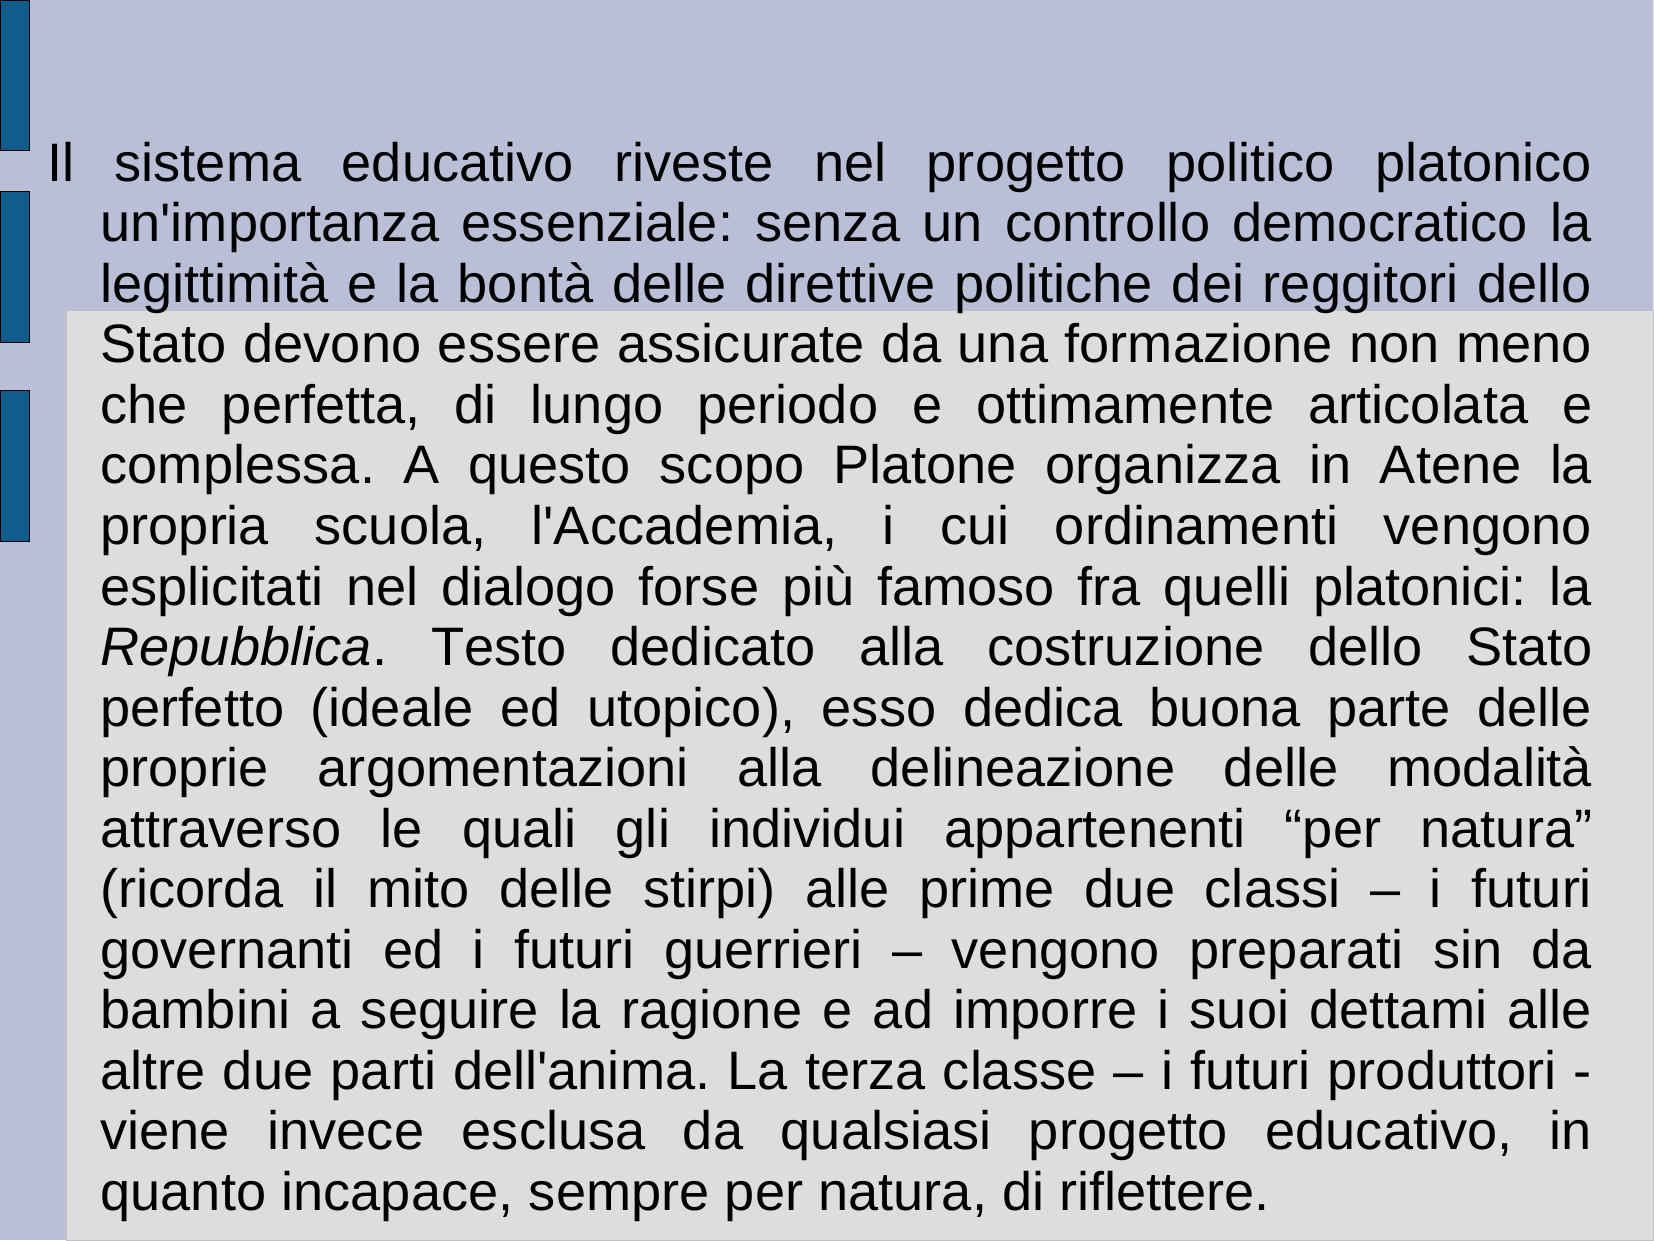

#
Il sistema educativo riveste nel progetto politico platonico un'importanza essenziale: senza un controllo democratico la legittimità e la bontà delle direttive politiche dei reggitori dello Stato devono essere assicurate da una formazione non meno che perfetta, di lungo periodo e ottimamente articolata e complessa. A questo scopo Platone organizza in Atene la propria scuola, l'Accademia, i cui ordinamenti vengono esplicitati nel dialogo forse più famoso fra quelli platonici: la Repubblica. Testo dedicato alla costruzione dello Stato perfetto (ideale ed utopico), esso dedica buona parte delle proprie argomentazioni alla delineazione delle modalità attraverso le quali gli individui appartenenti “per natura” (ricorda il mito delle stirpi) alle prime due classi – i futuri governanti ed i futuri guerrieri – vengono preparati sin da bambini a seguire la ragione e ad imporre i suoi dettami alle altre due parti dell'anima. La terza classe – i futuri produttori - viene invece esclusa da qualsiasi progetto educativo, in quanto incapace, sempre per natura, di riflettere.